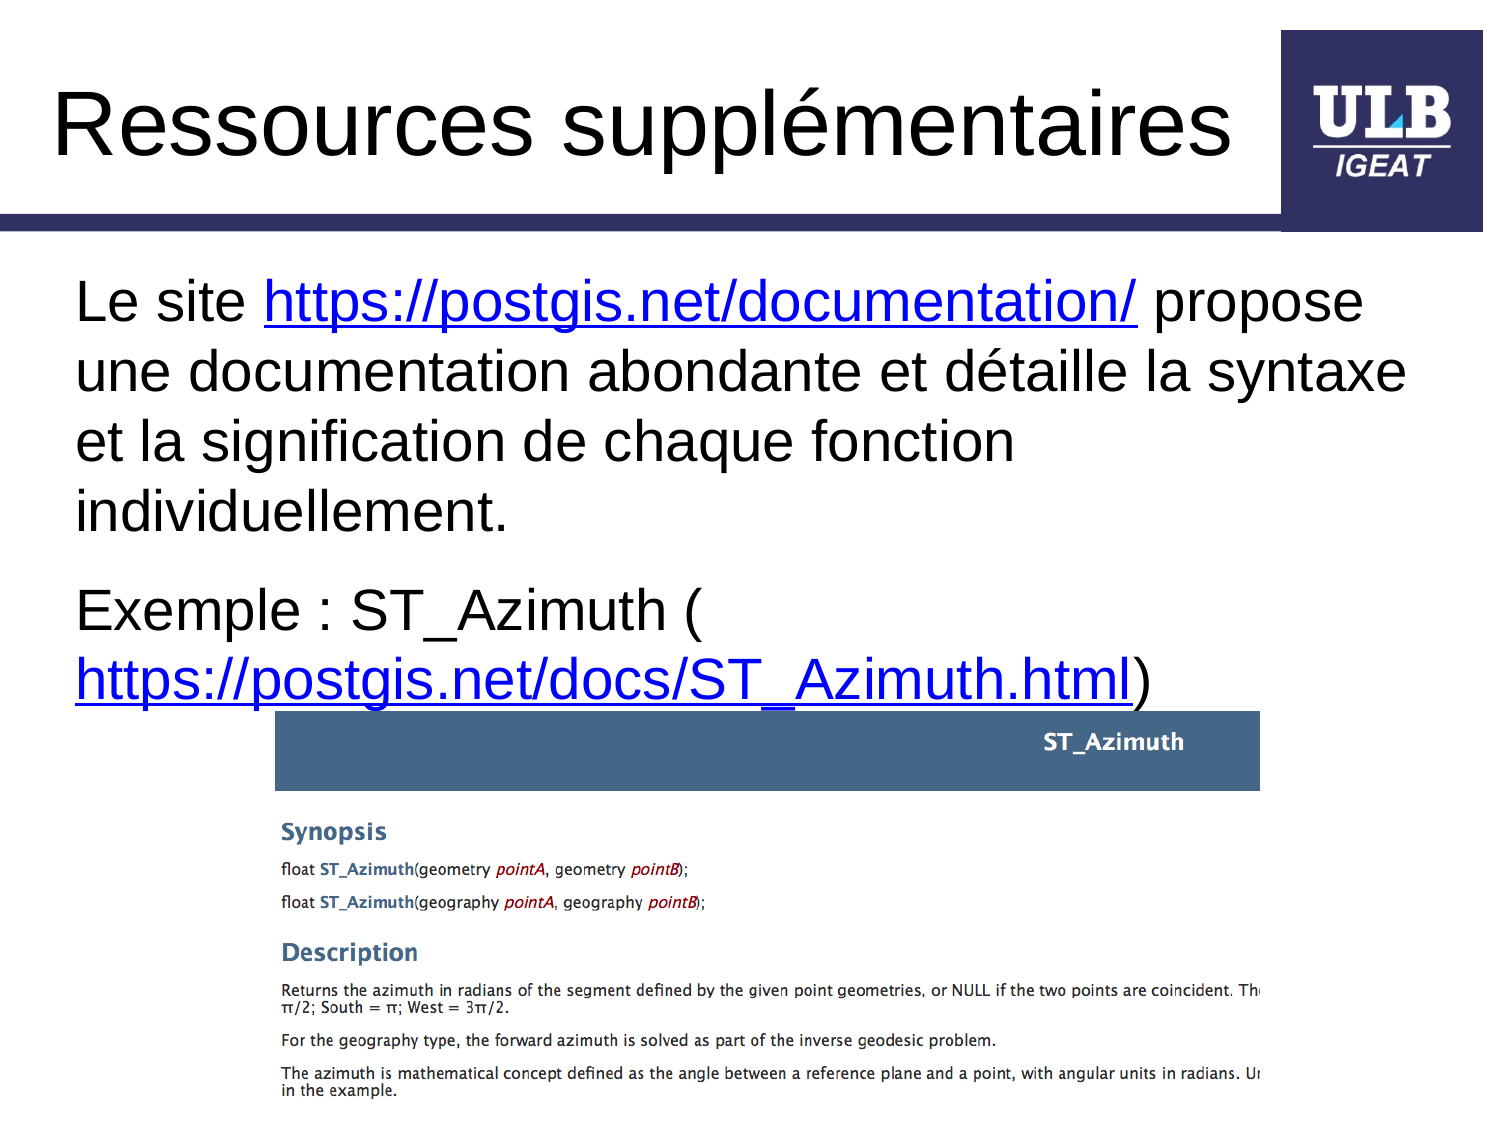

Ressources supplémentaires
Le site https://postgis.net/documentation/ propose une documentation abondante et détaille la syntaxe et la signification de chaque fonction individuellement.
Exemple : ST_Azimuth (https://postgis.net/docs/ST_Azimuth.html)